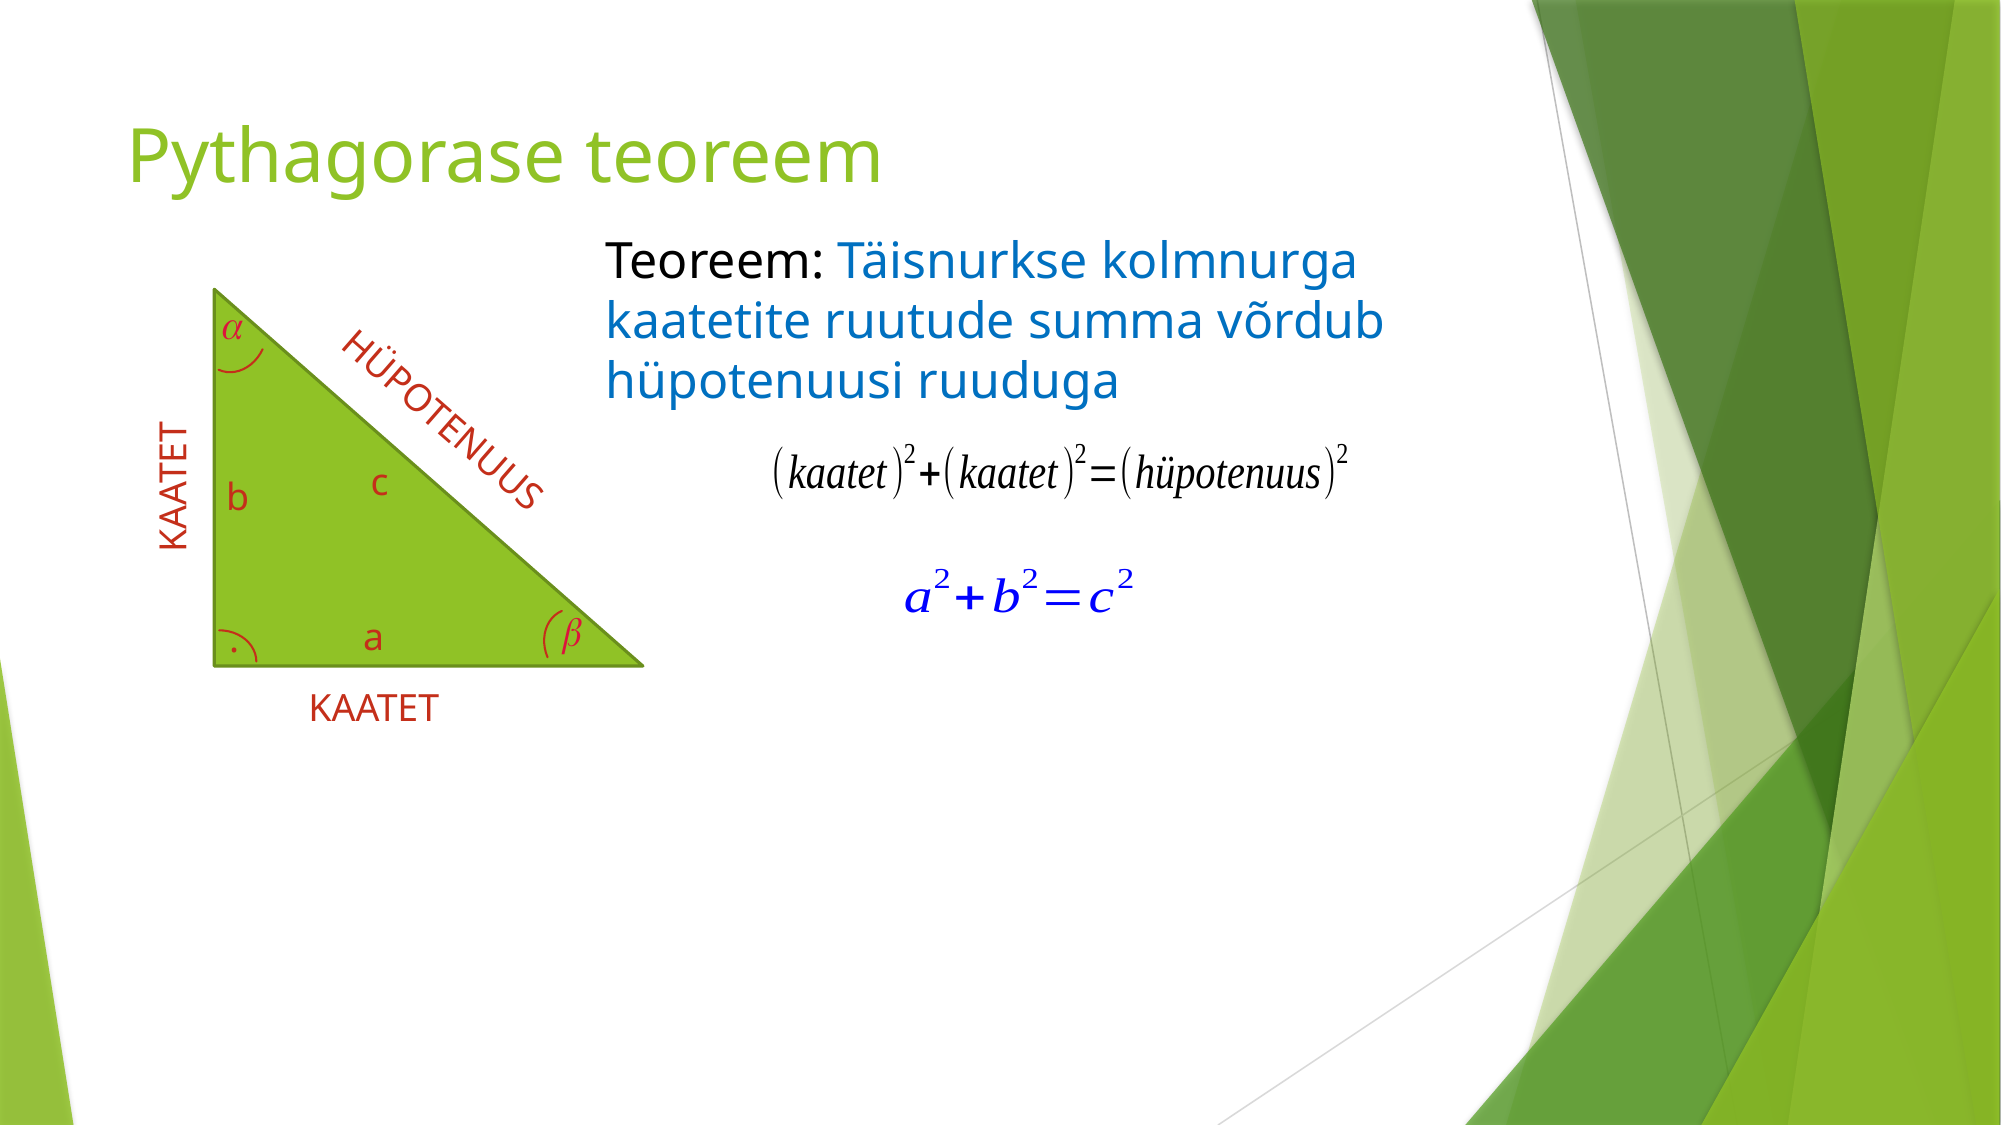

# Pythagorase teoreem
Teoreem: Täisnurkse kolmnurga kaatetite ruutude summa võrdub hüpotenuusi ruuduga
HÜPOTENUUS
c
KAATET
b
a
.
KAATET